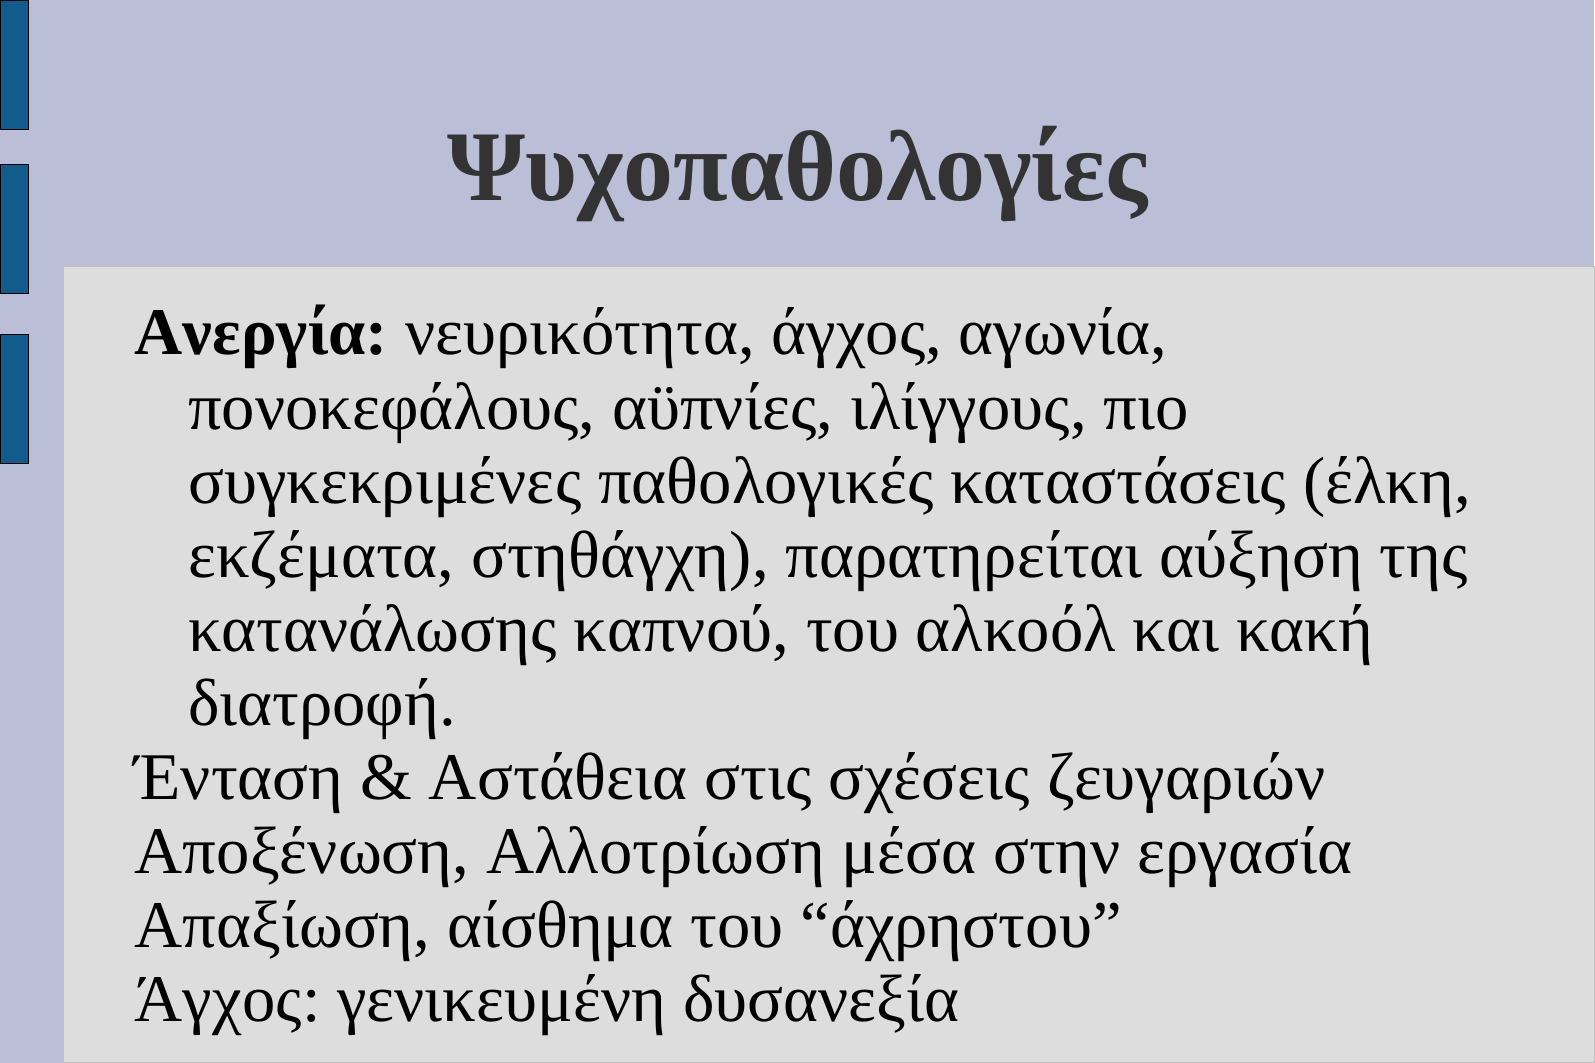

# Ψυχοπαθολογίες
Ανεργία: νευρικότητα, άγχος, αγωνία, πονοκεφάλους, αϋπνίες, ιλίγγους, πιο συγκεκριμένες παθολογικές καταστάσεις (έλκη, εκζέματα, στηθάγχη), παρατηρείται αύξηση της κατανάλωσης καπνού, του αλκοόλ και κακή διατροφή.
Ένταση & Αστάθεια στις σχέσεις ζευγαριών
Αποξένωση, Αλλοτρίωση μέσα στην εργασία
Απαξίωση, αίσθημα του “άχρηστου”
Άγχος: γενικευμένη δυσανεξία